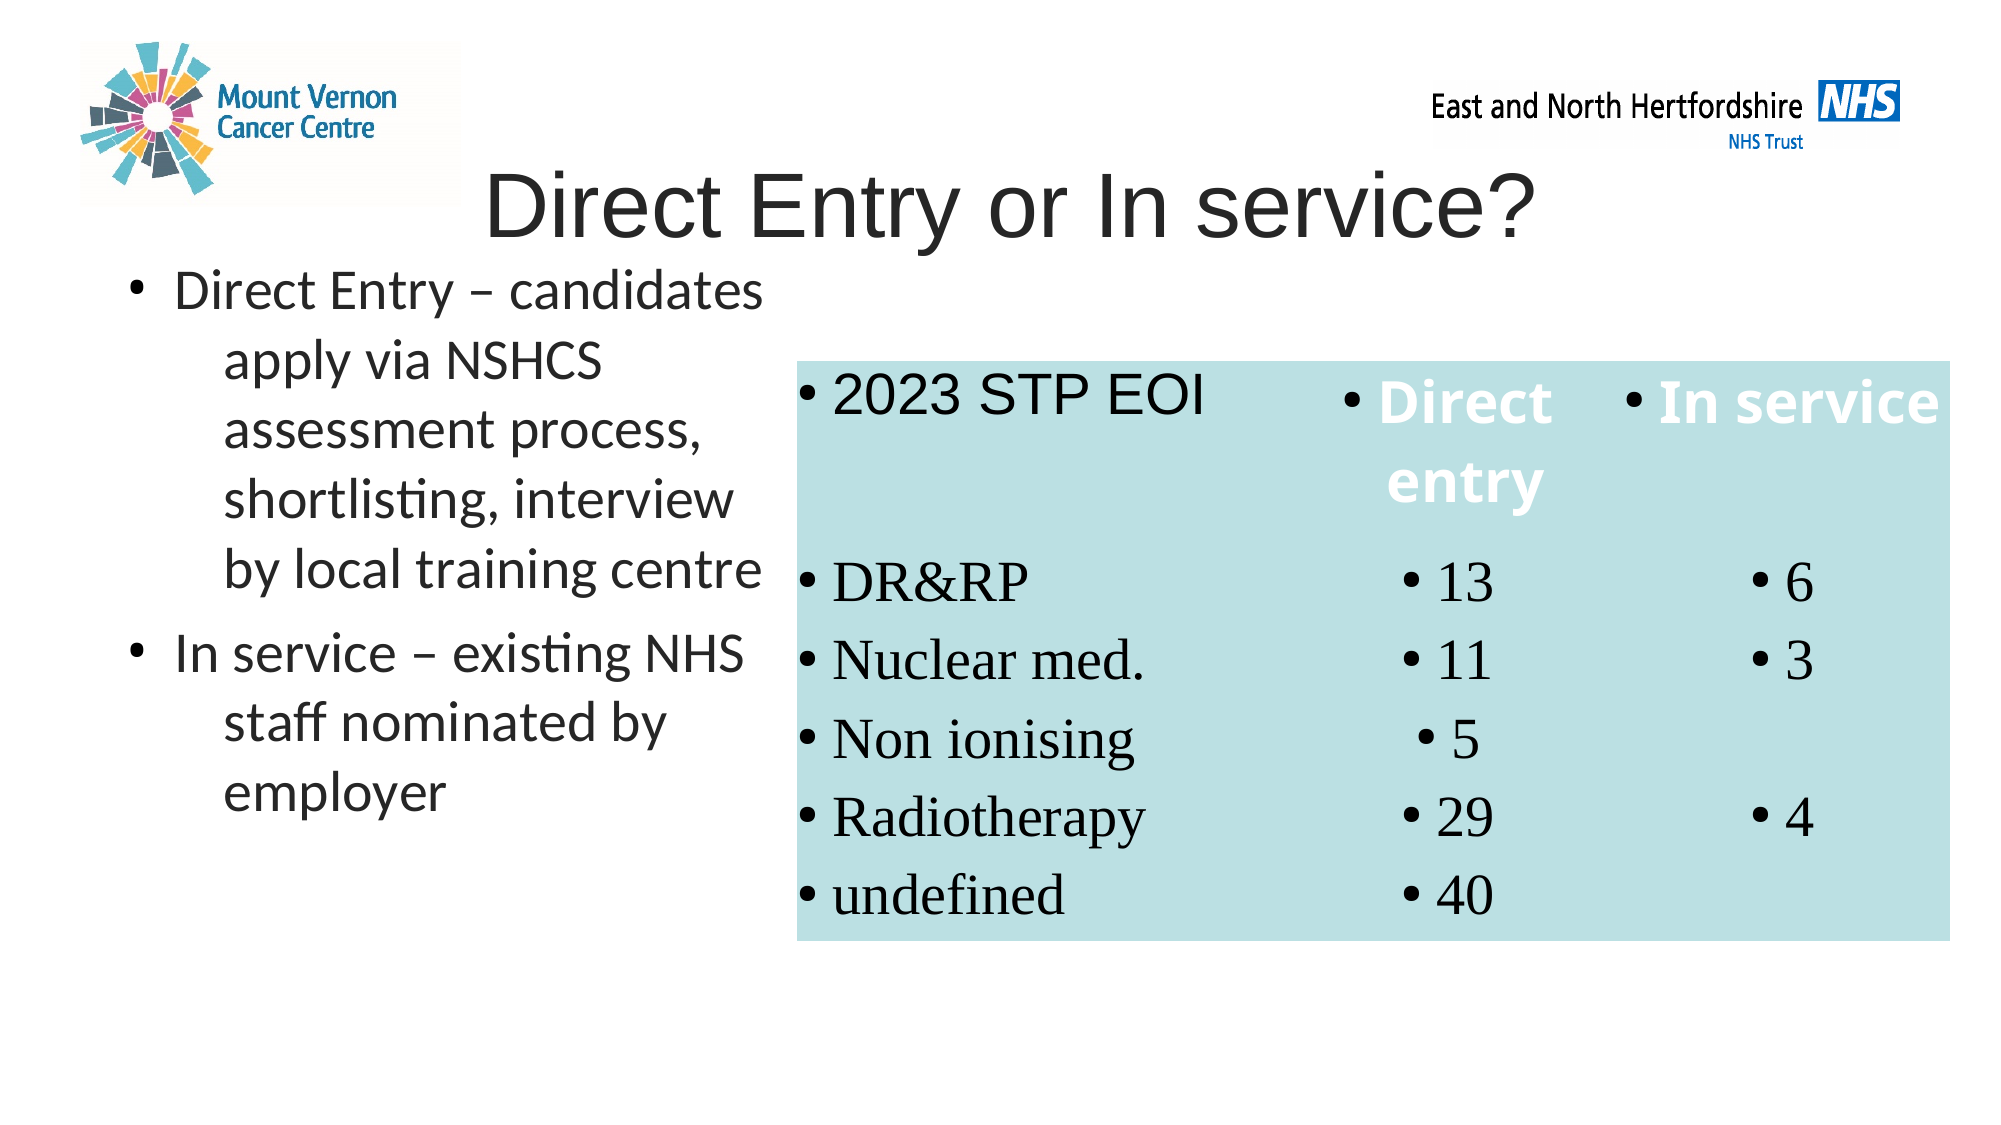

# Direct Entry or In service?
Direct Entry – candidates apply via NSHCS assessment process, shortlisting, interview by local training centre
In service – existing NHS staff nominated by employer
| 2023 STP EOI | Direct entry | In service |
| --- | --- | --- |
| DR&RP | 13 | 6 |
| Nuclear med. | 11 | 3 |
| Non ionising | 5 | |
| Radiotherapy | 29 | 4 |
| undefined | 40 | |